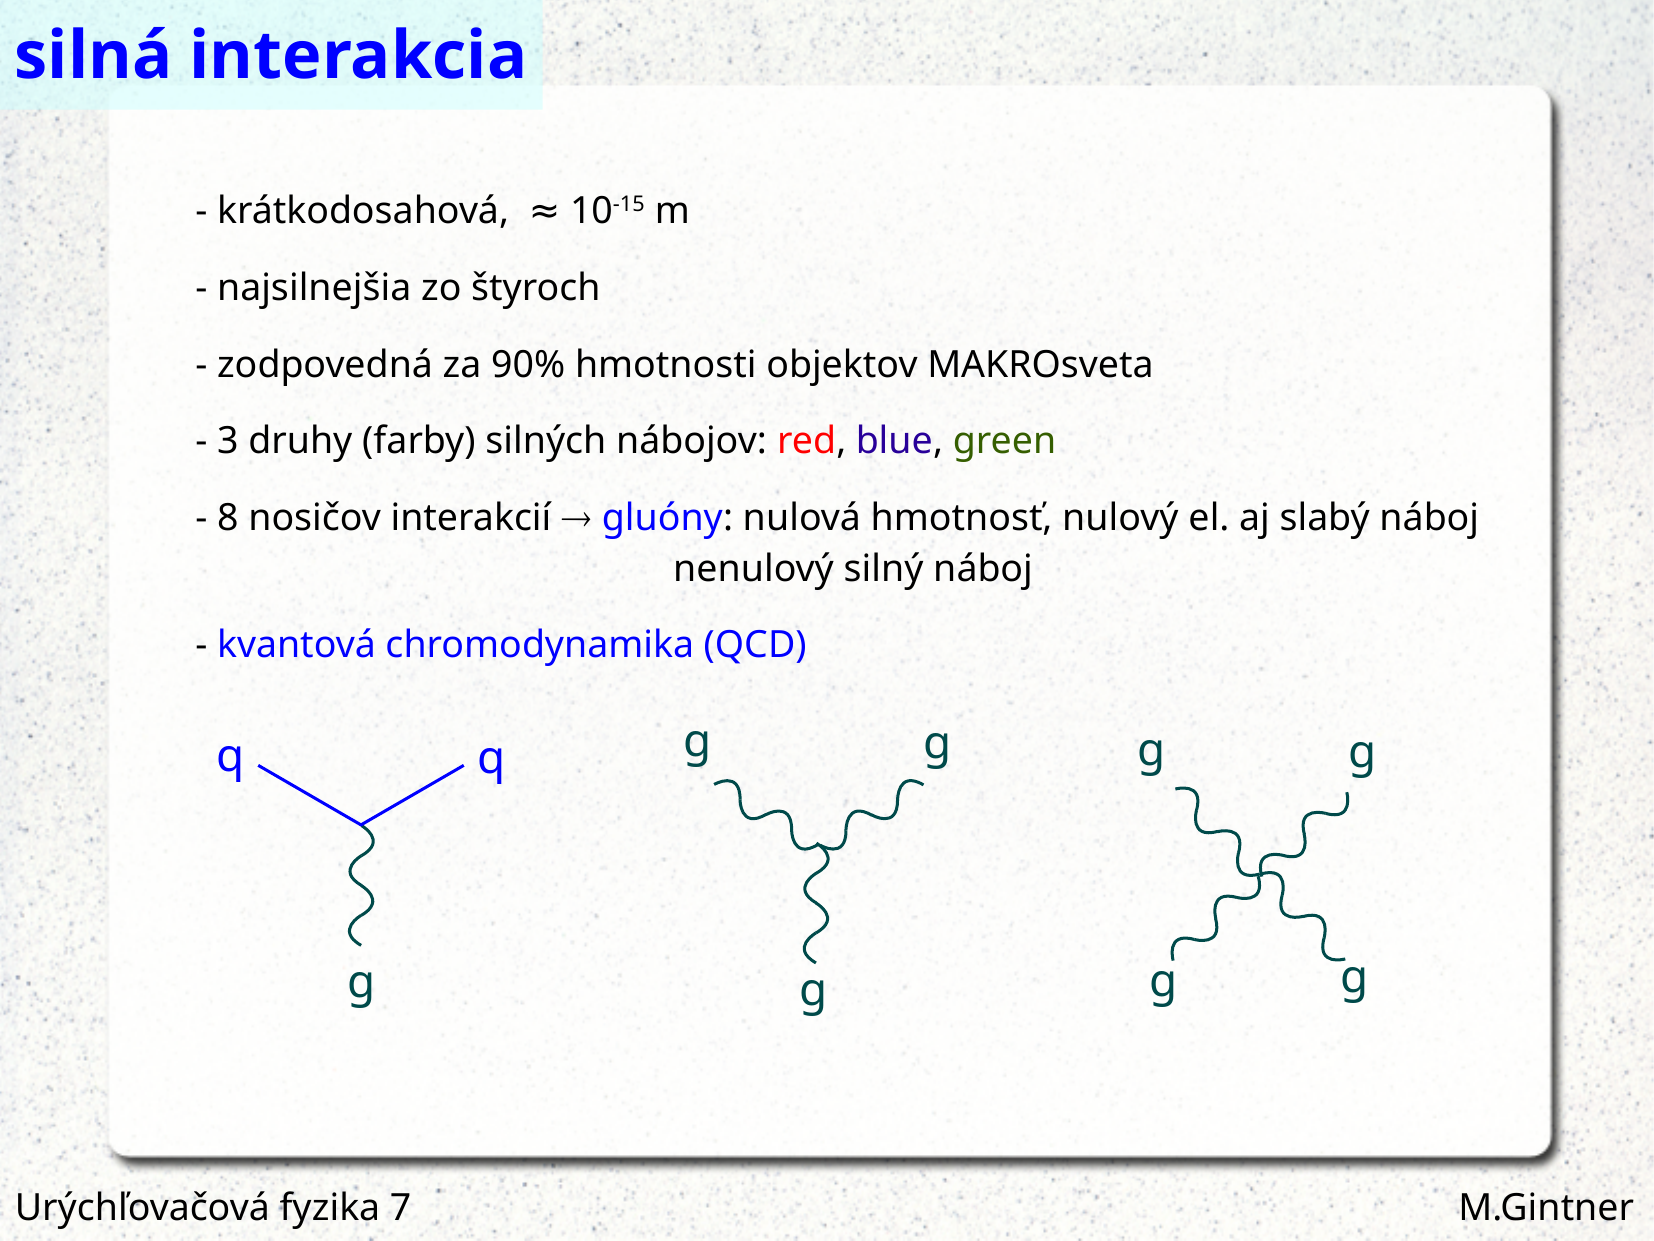

silná interakcia
- krátkodosahová, ≈ 10-15 m
- najsilnejšia zo štyroch
- zodpovedná za 90% hmotnosti objektov MAKROsveta
- 3 druhy (farby) silných nábojov: red, blue, green
- 8 nosičov interakcií  gluóny: nulová hmotnosť, nulový el. aj slabý náboj
 nenulový silný náboj
- kvantová chromodynamika (QCD)
g
g
g
g
g
g
g
q
q
g
Urýchľovačová fyzika 7
M.Gintner